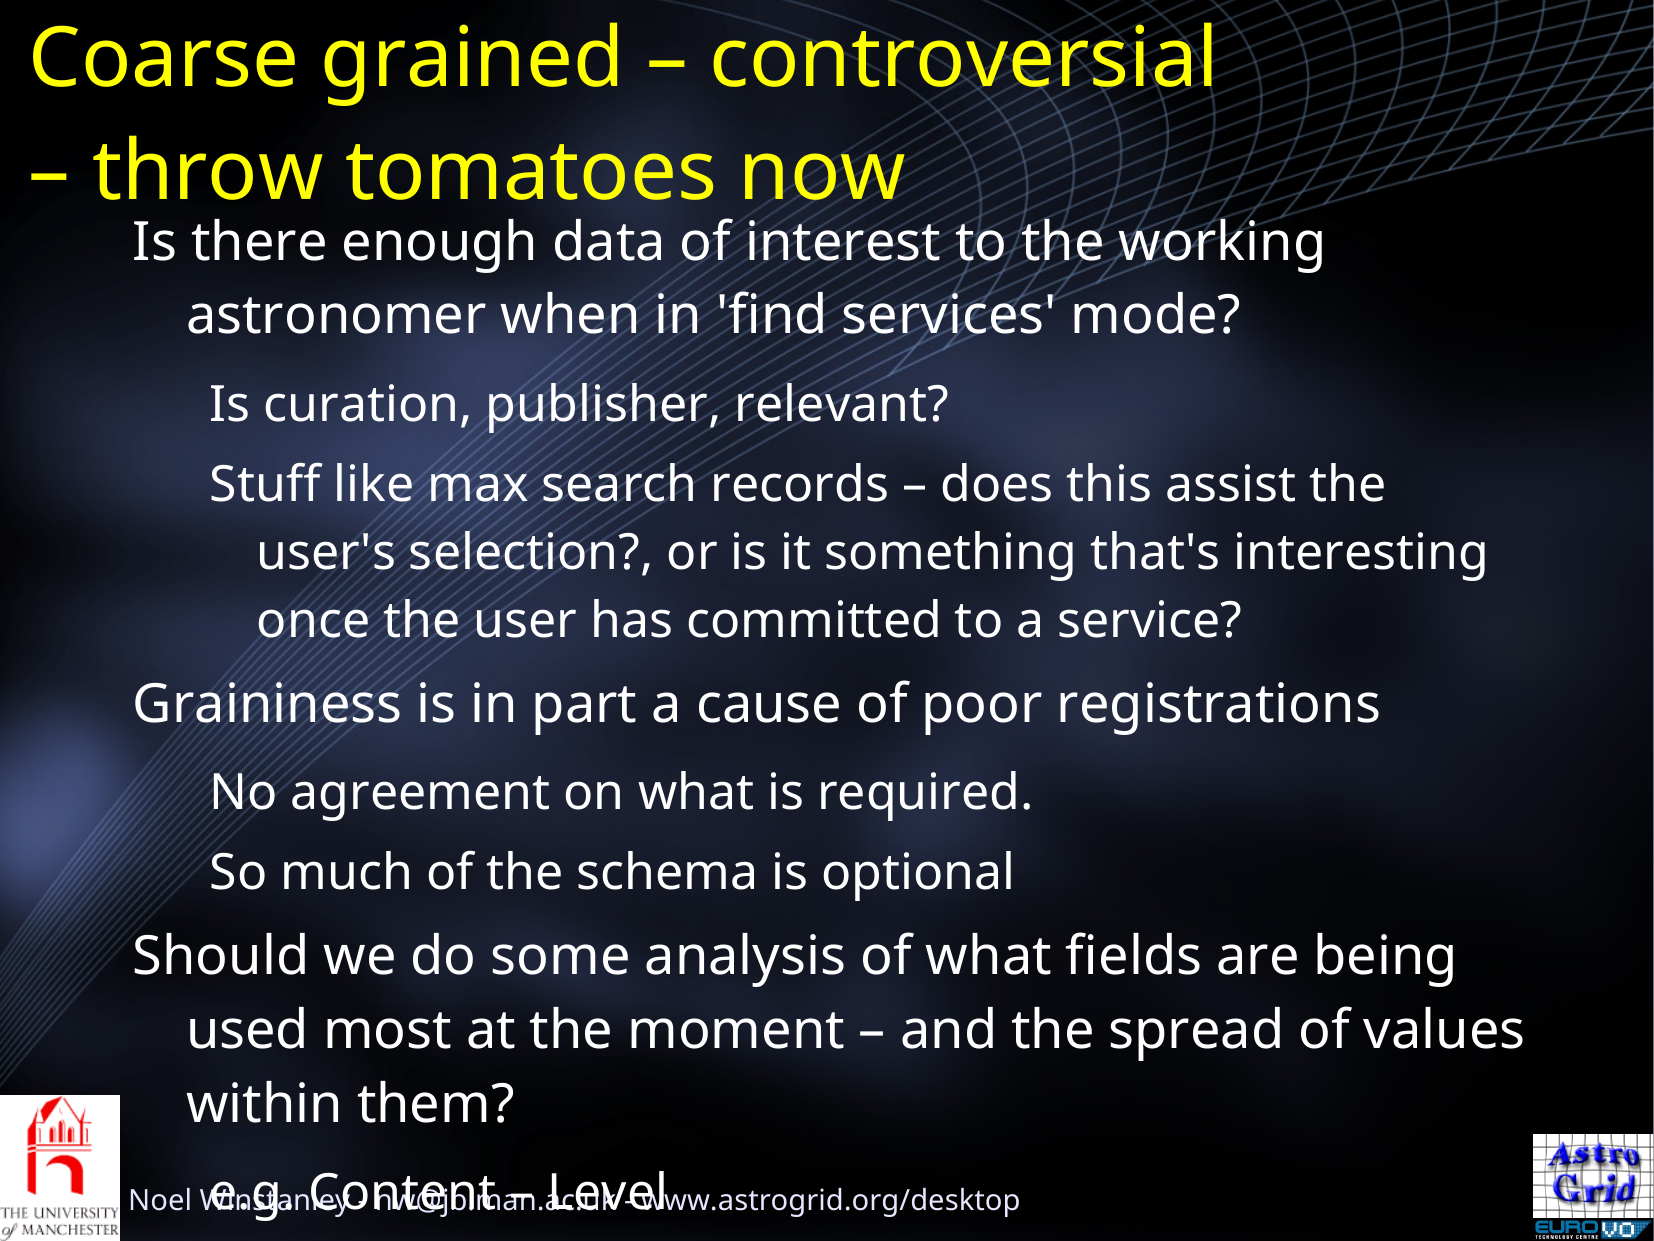

# Coarse grained – controversial – throw tomatoes now
Is there enough data of interest to the working astronomer when in 'find services' mode?
Is curation, publisher, relevant?
Stuff like max search records – does this assist the user's selection?, or is it something that's interesting once the user has committed to a service?
Graininess is in part a cause of poor registrations
No agreement on what is required.
So much of the schema is optional
Should we do some analysis of what fields are being used most at the moment – and the spread of values within them?
e.g. Content – Level